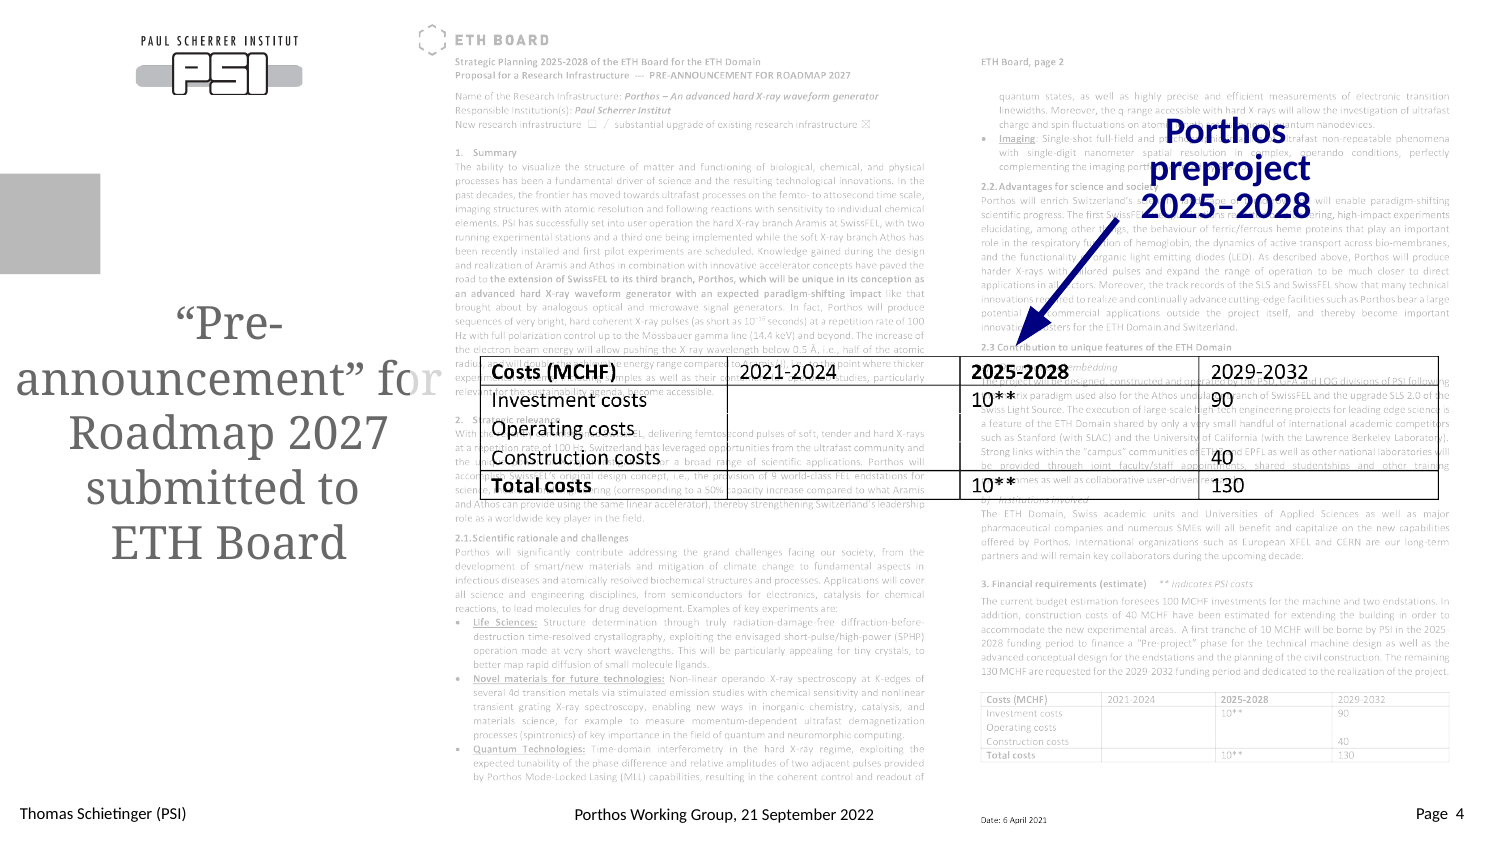

Porthos
preproject
2025–2028
# “Pre-announcement” for Roadmap 2027 submitted to ETH Board